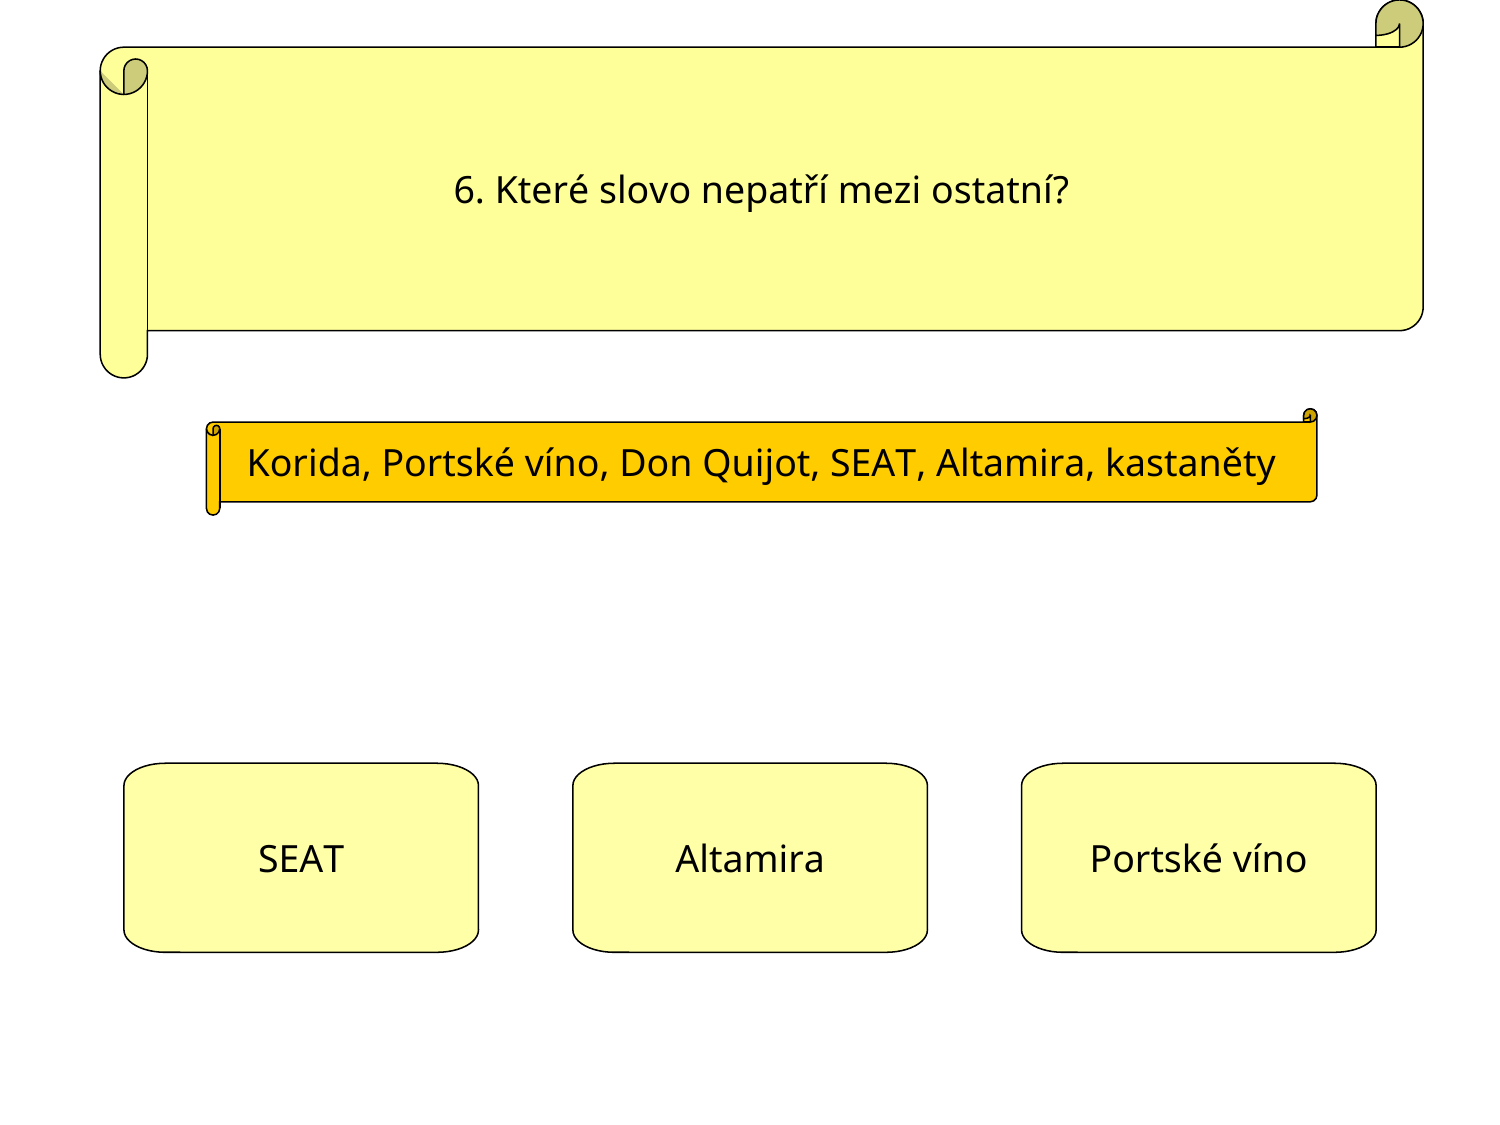

6. Které slovo nepatří mezi ostatní?
Korida, Portské víno, Don Quijot, SEAT, Altamira, kastaněty
SEAT
Altamira
Portské víno